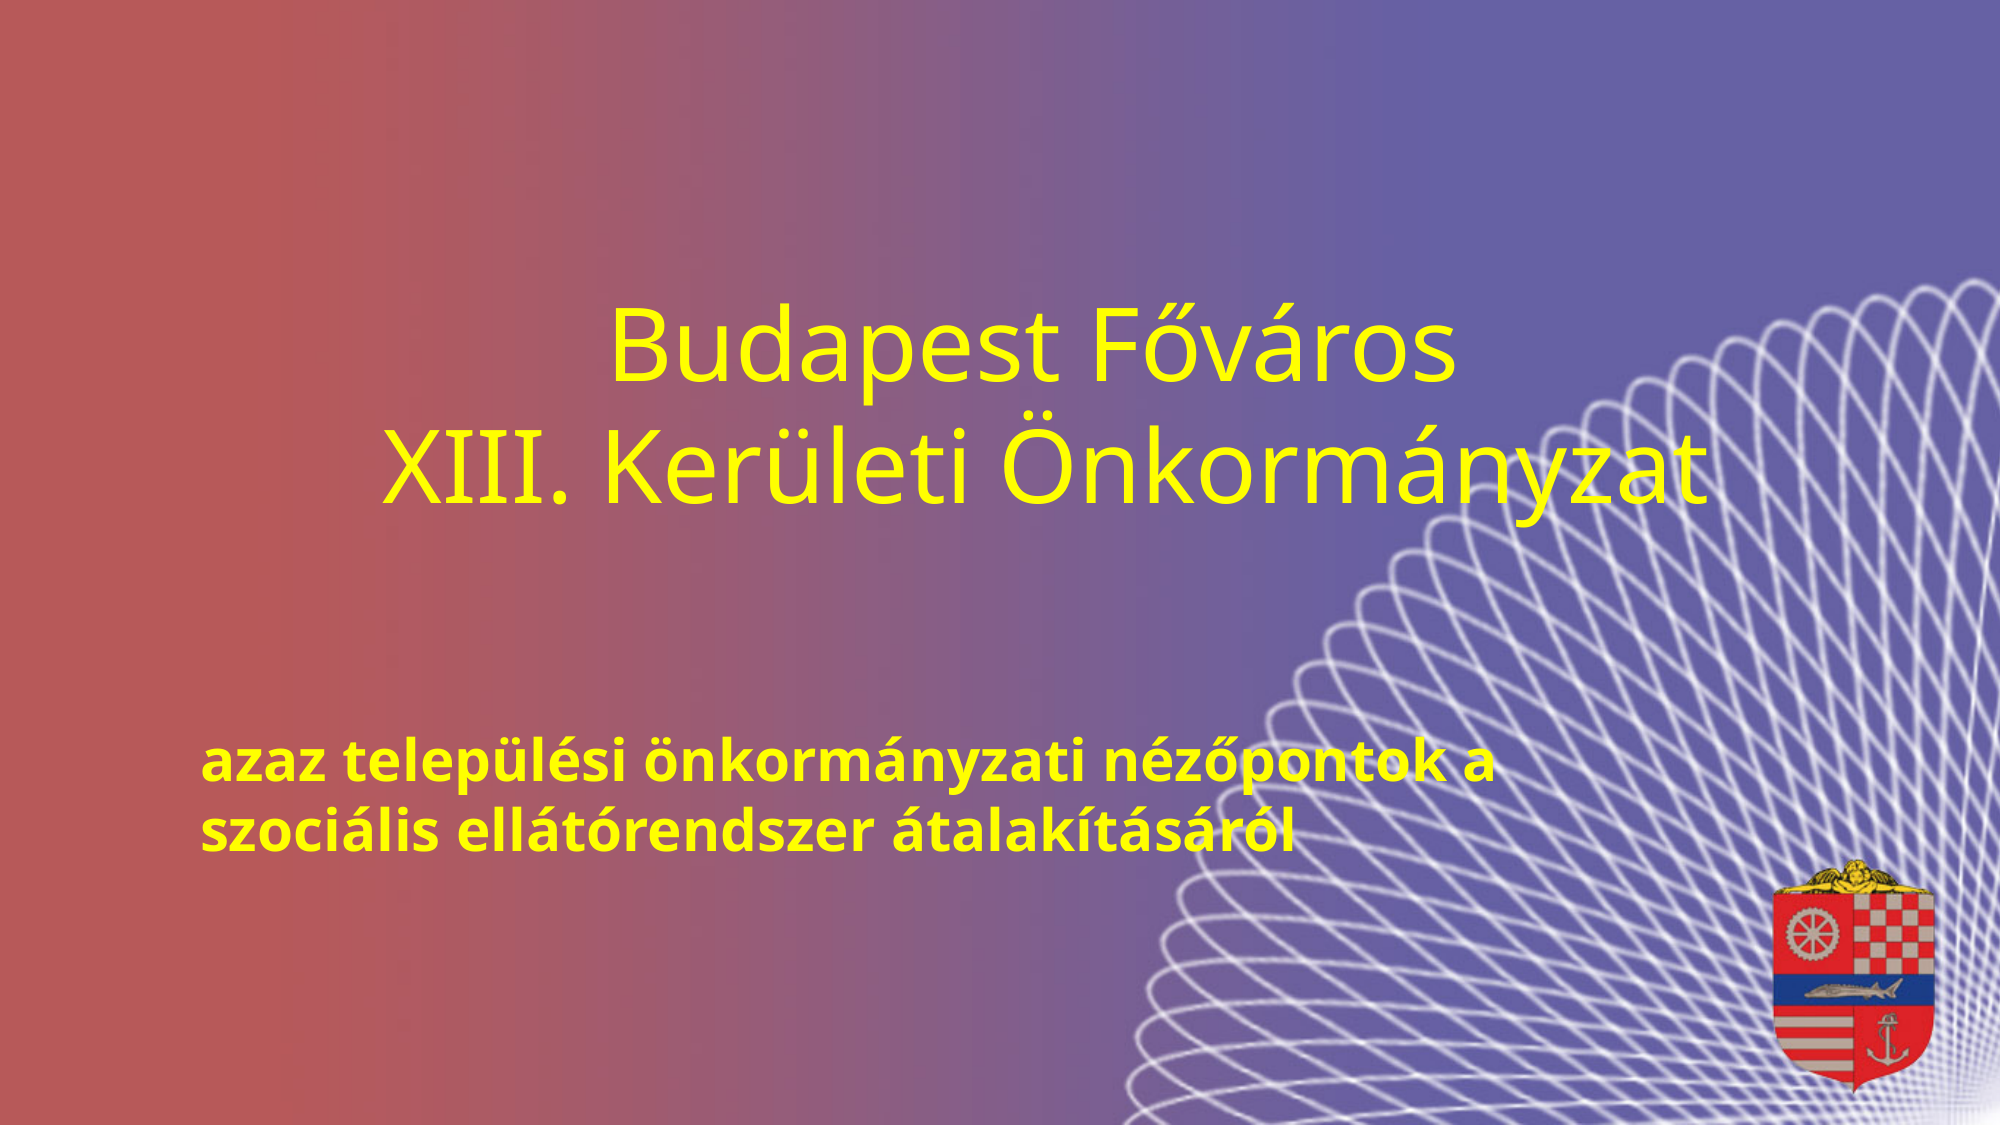

Budapest Főváros
XIII. Kerületi Önkormányzat
azaz települési önkormányzati nézőpontok a szociális ellátórendszer átalakításáról